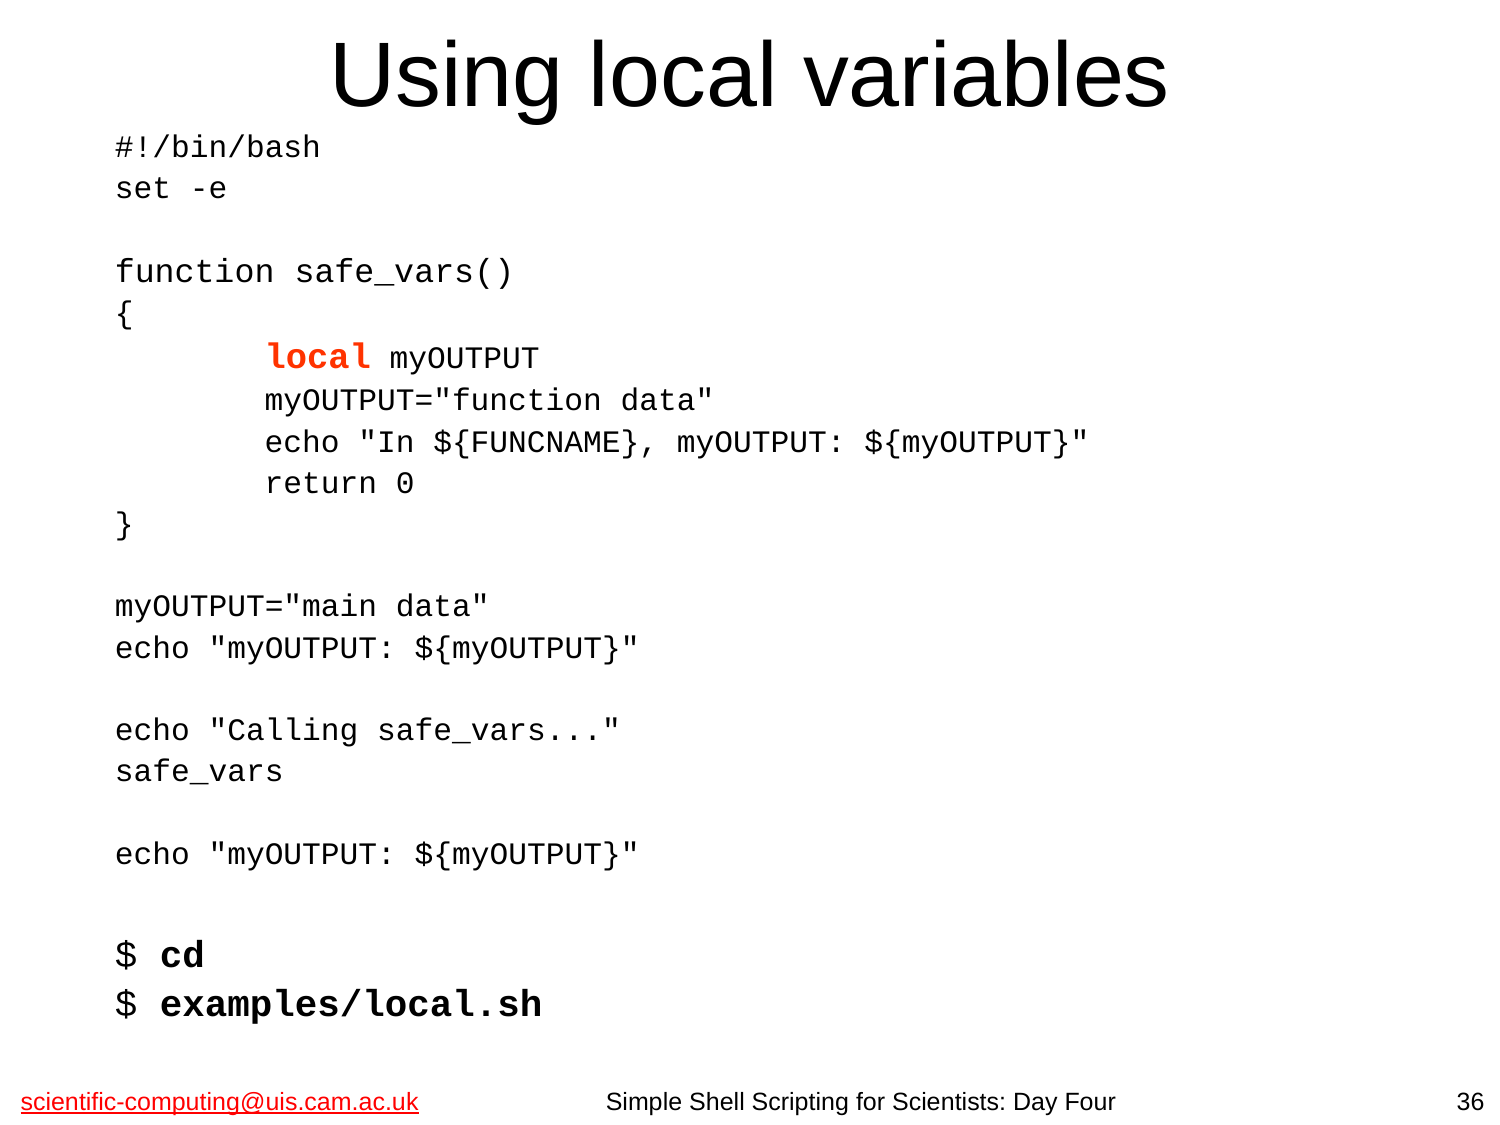

# Using local variables
#!/bin/bash
set -e
function safe_vars()
{
	local myOUTPUT
	myOUTPUT="function data"
	echo "In ${FUNCNAME}, myOUTPUT: ${myOUTPUT}"
	return 0
}
myOUTPUT="main data"
echo "myOUTPUT: ${myOUTPUT}"
echo "Calling safe_vars..."
safe_vars
echo "myOUTPUT: ${myOUTPUT}"
$ cd
$ examples/local.sh
escience-support@ucs.cam.ac.uk	Simple Shell Scripting for Scientists: Day Three
36